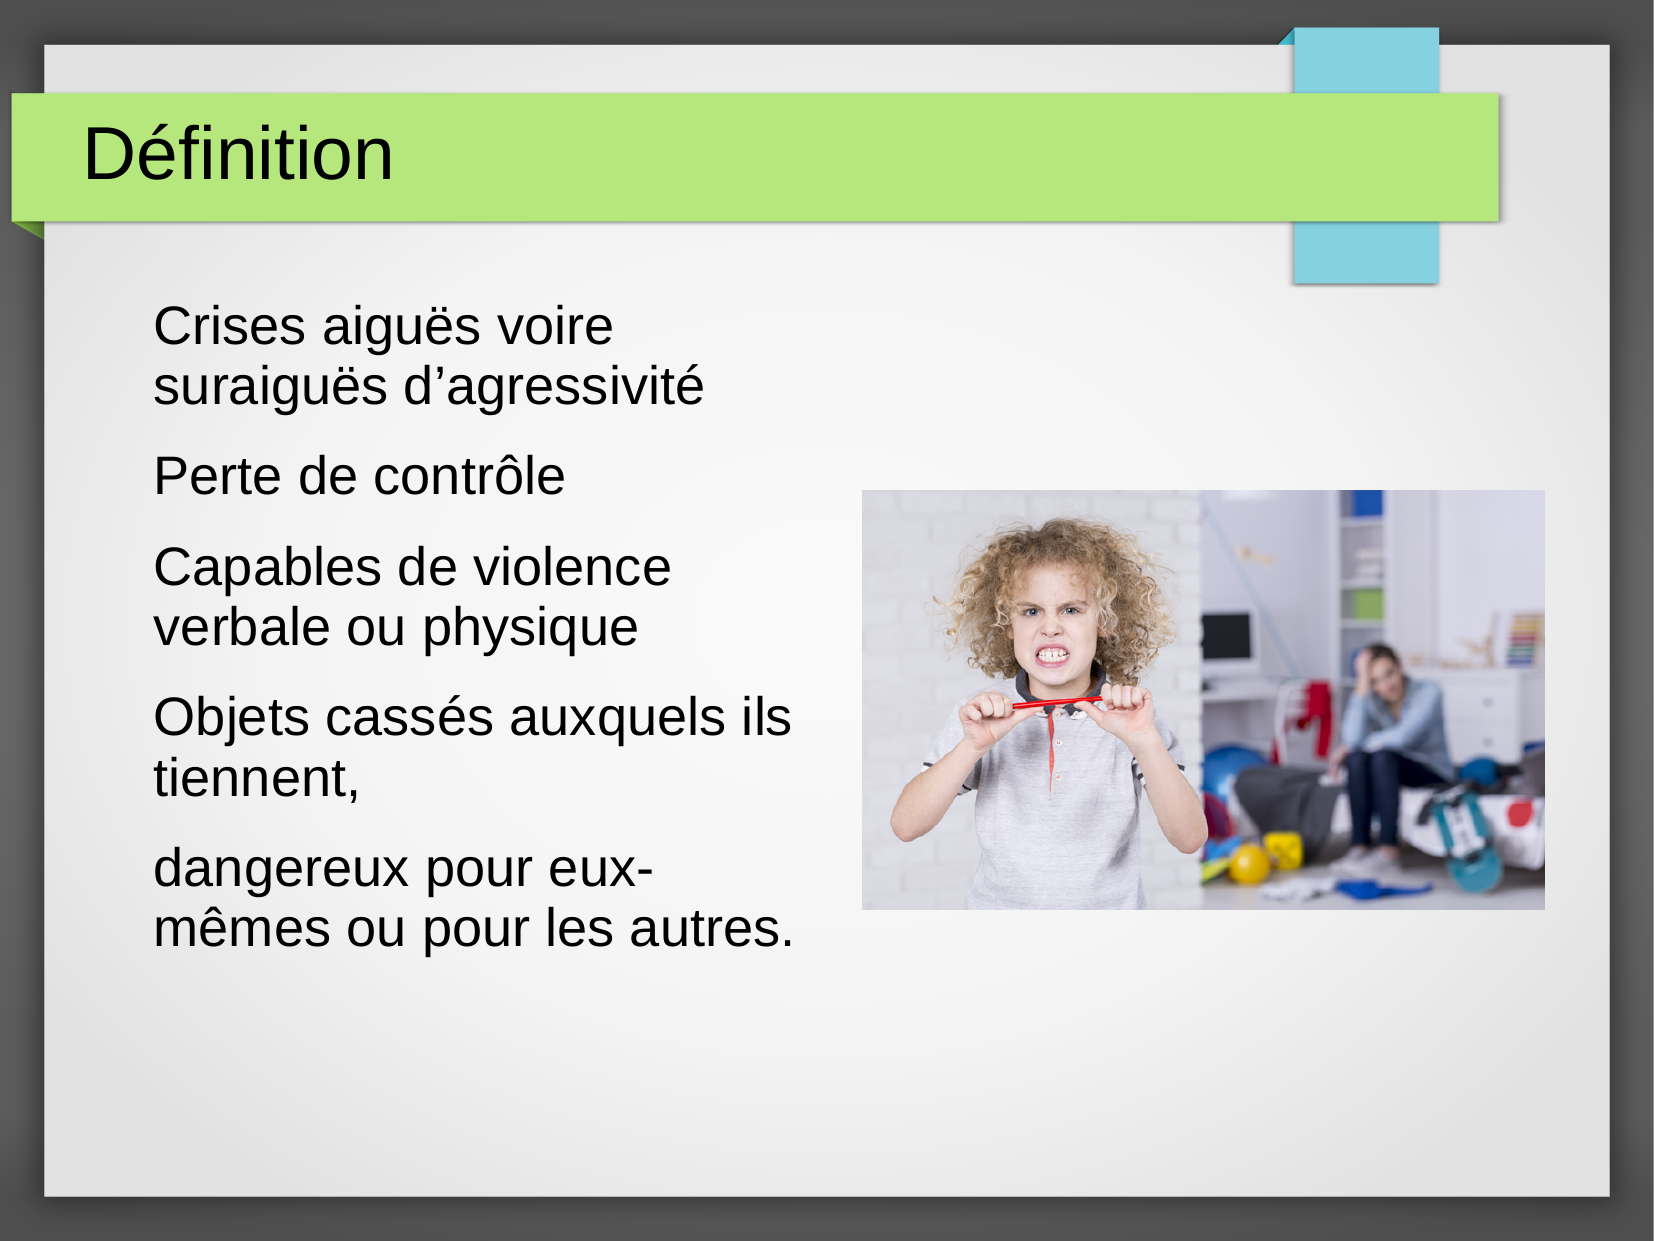

# Définition
Crises aiguës voire suraiguës d’agressivité
Perte de contrôle
Capables de violence verbale ou physique
Objets cassés auxquels ils tiennent,
dangereux pour eux-mêmes ou pour les autres.